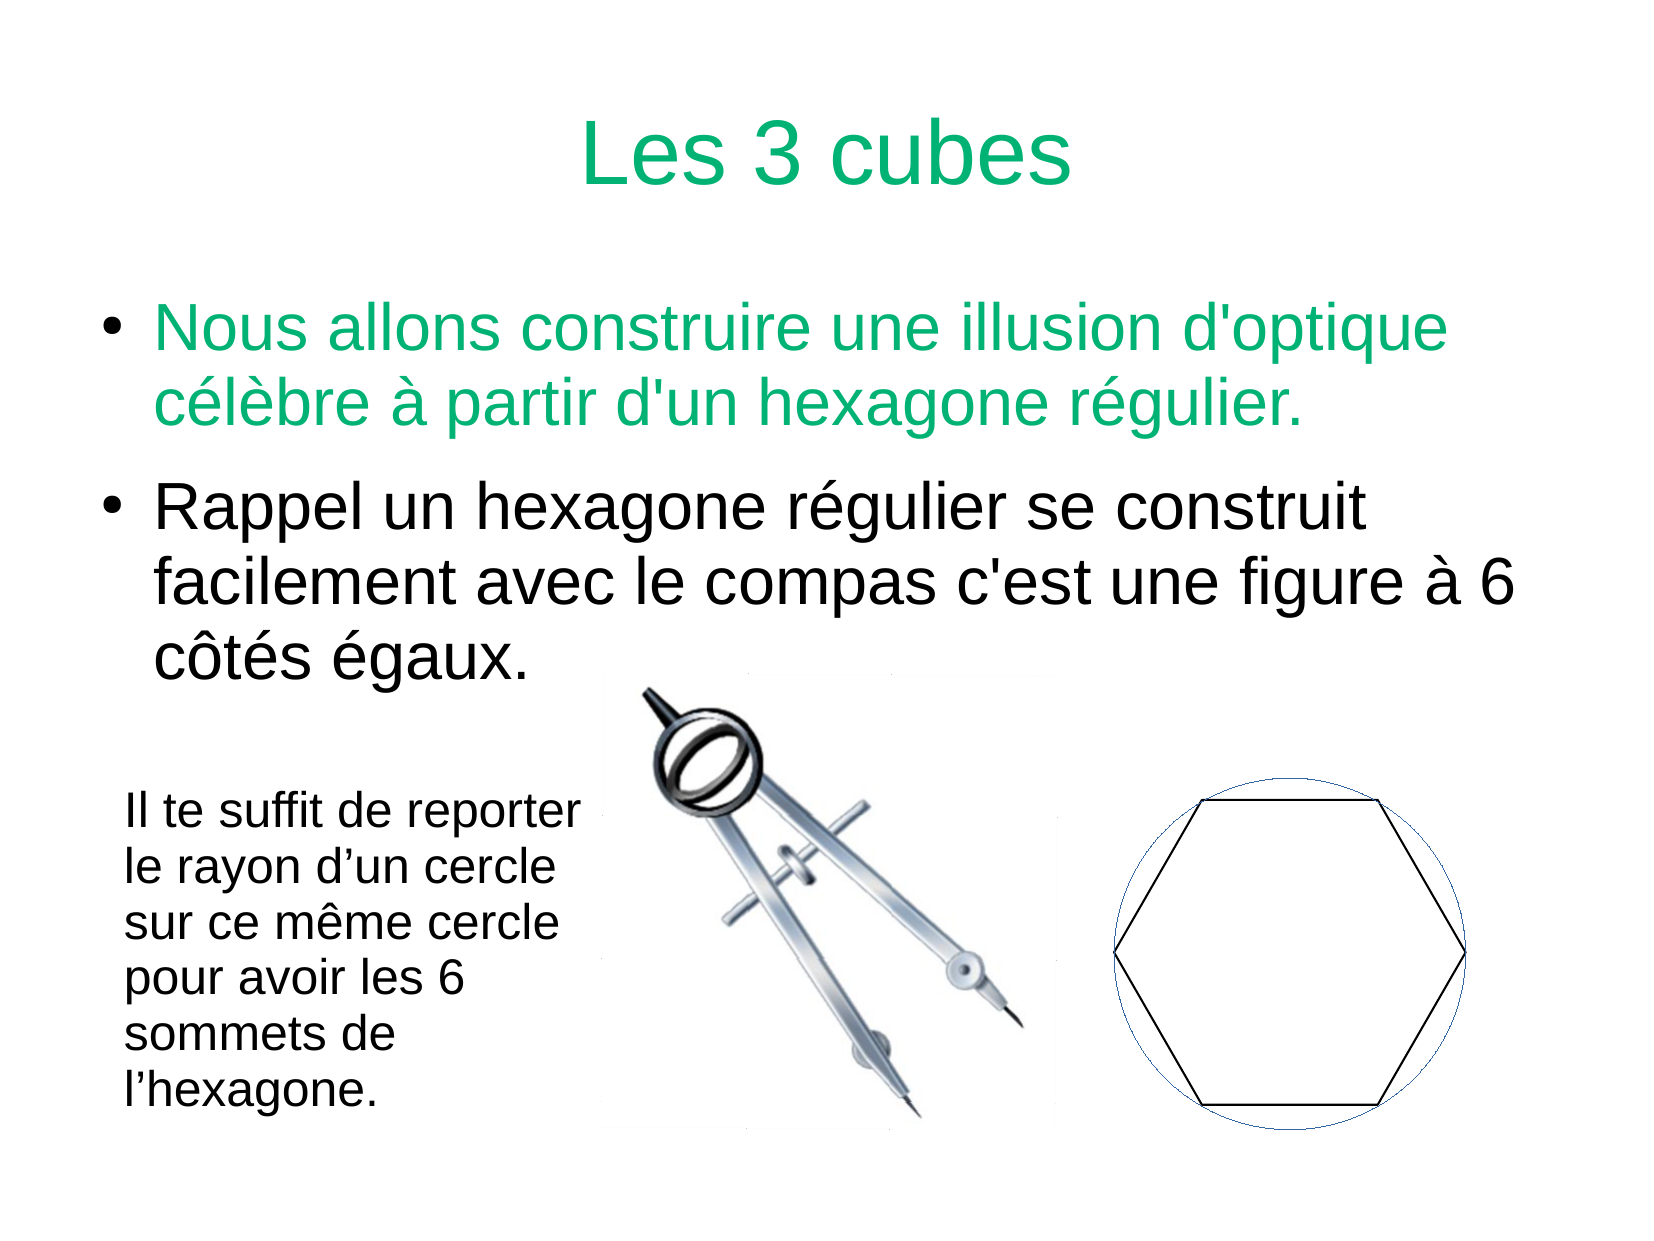

# Les 3 cubes
Nous allons construire une illusion d'optique célèbre à partir d'un hexagone régulier.
Rappel un hexagone régulier se construit facilement avec le compas c'est une figure à 6 côtés égaux.
Il te suffit de reporter le rayon d’un cercle sur ce même cercle pour avoir les 6 sommets de l’hexagone.